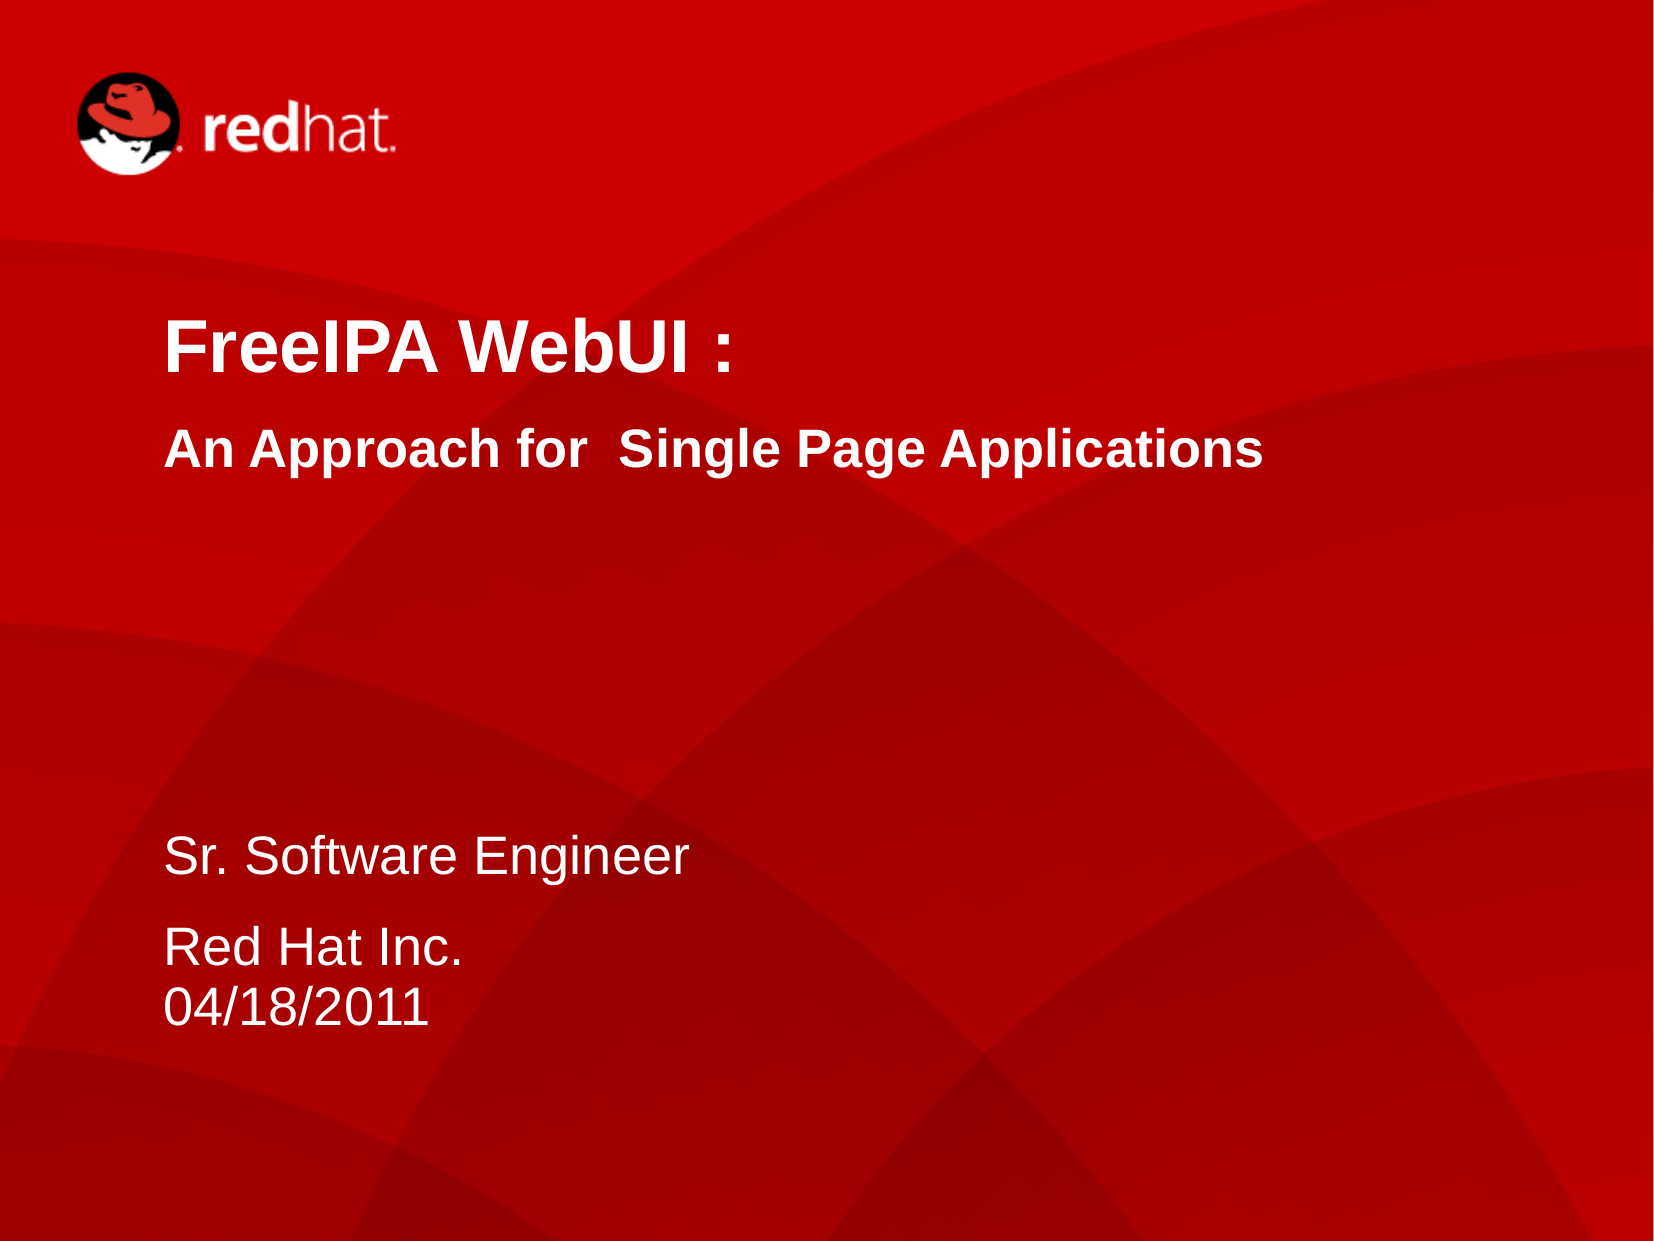

FreeIPA WebUI :
An Approach for Single Page Applications
Sr. Software Engineer
Red Hat Inc.
04/18/2011